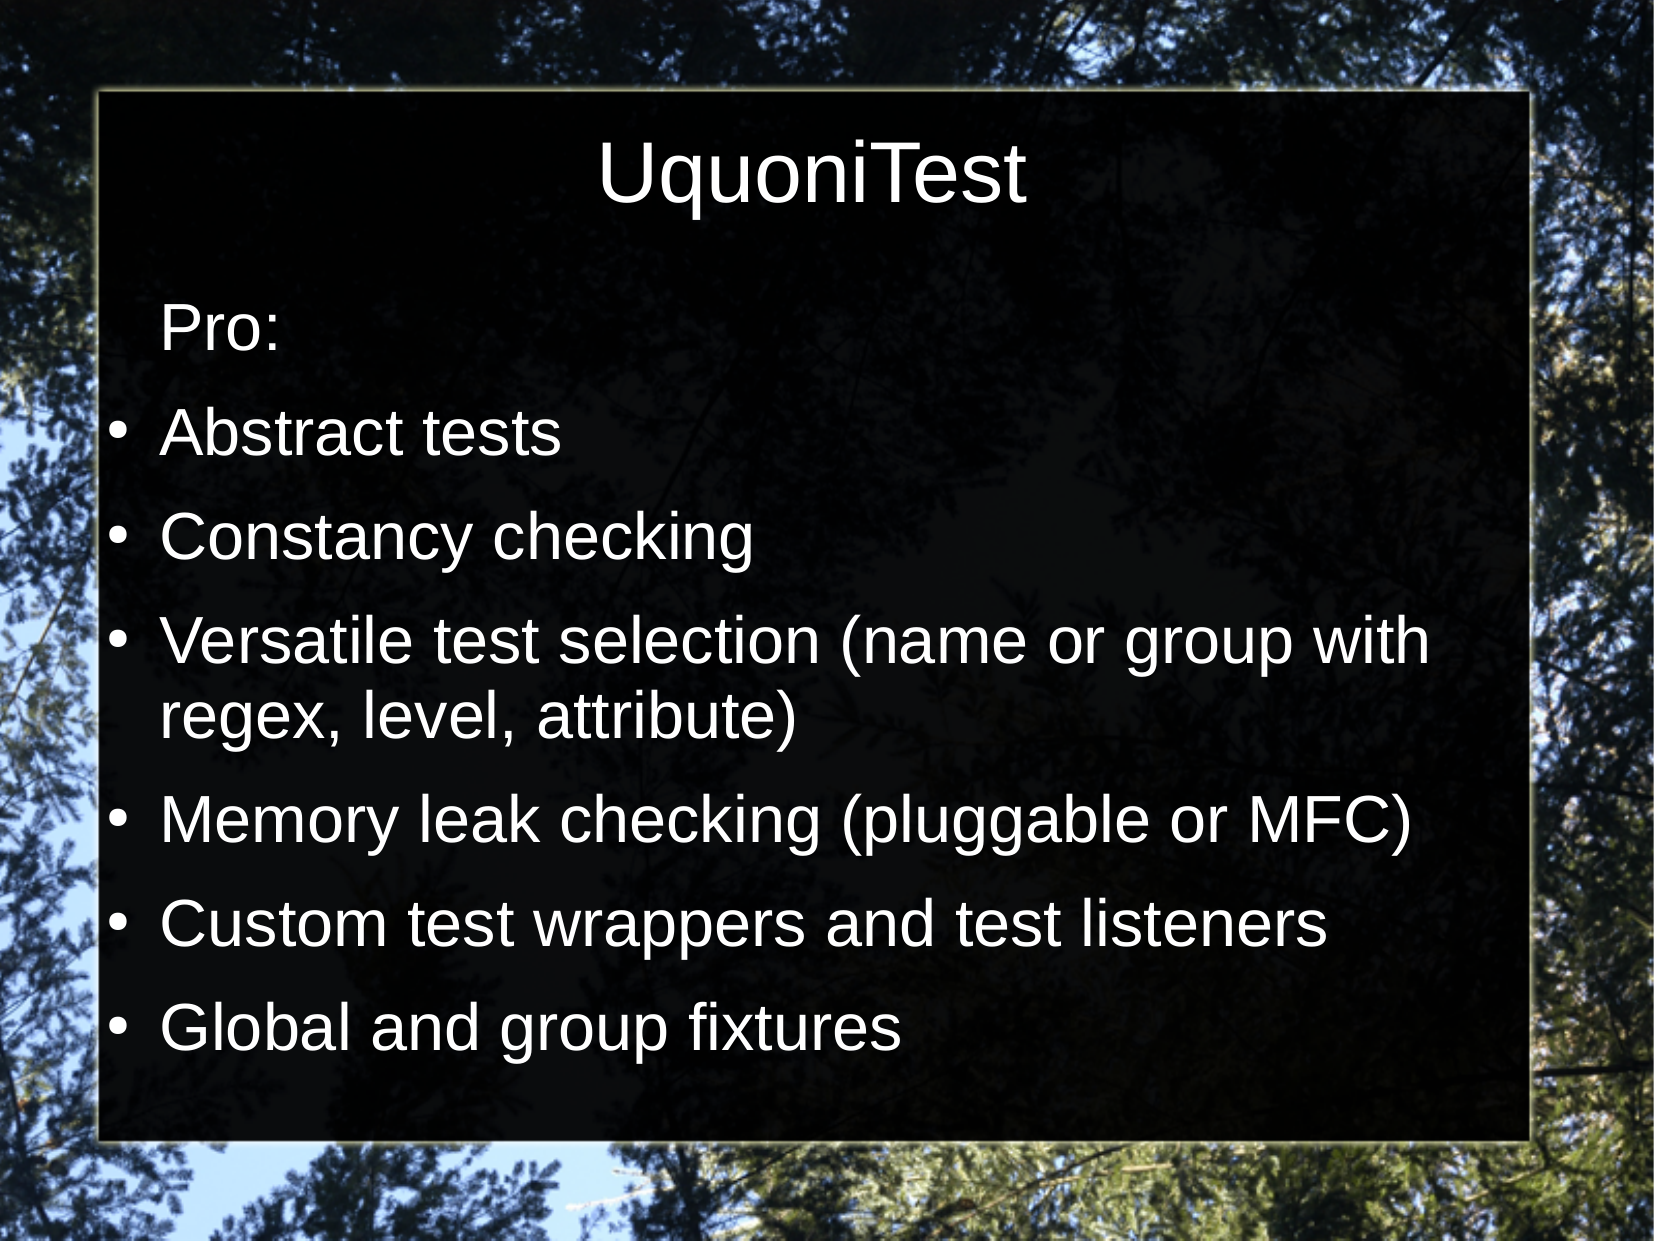

# UquoniTest
Pro:
Abstract tests
Constancy checking
Versatile test selection (name or group with regex, level, attribute)
Memory leak checking (pluggable or MFC)
Custom test wrappers and test listeners
Global and group fixtures